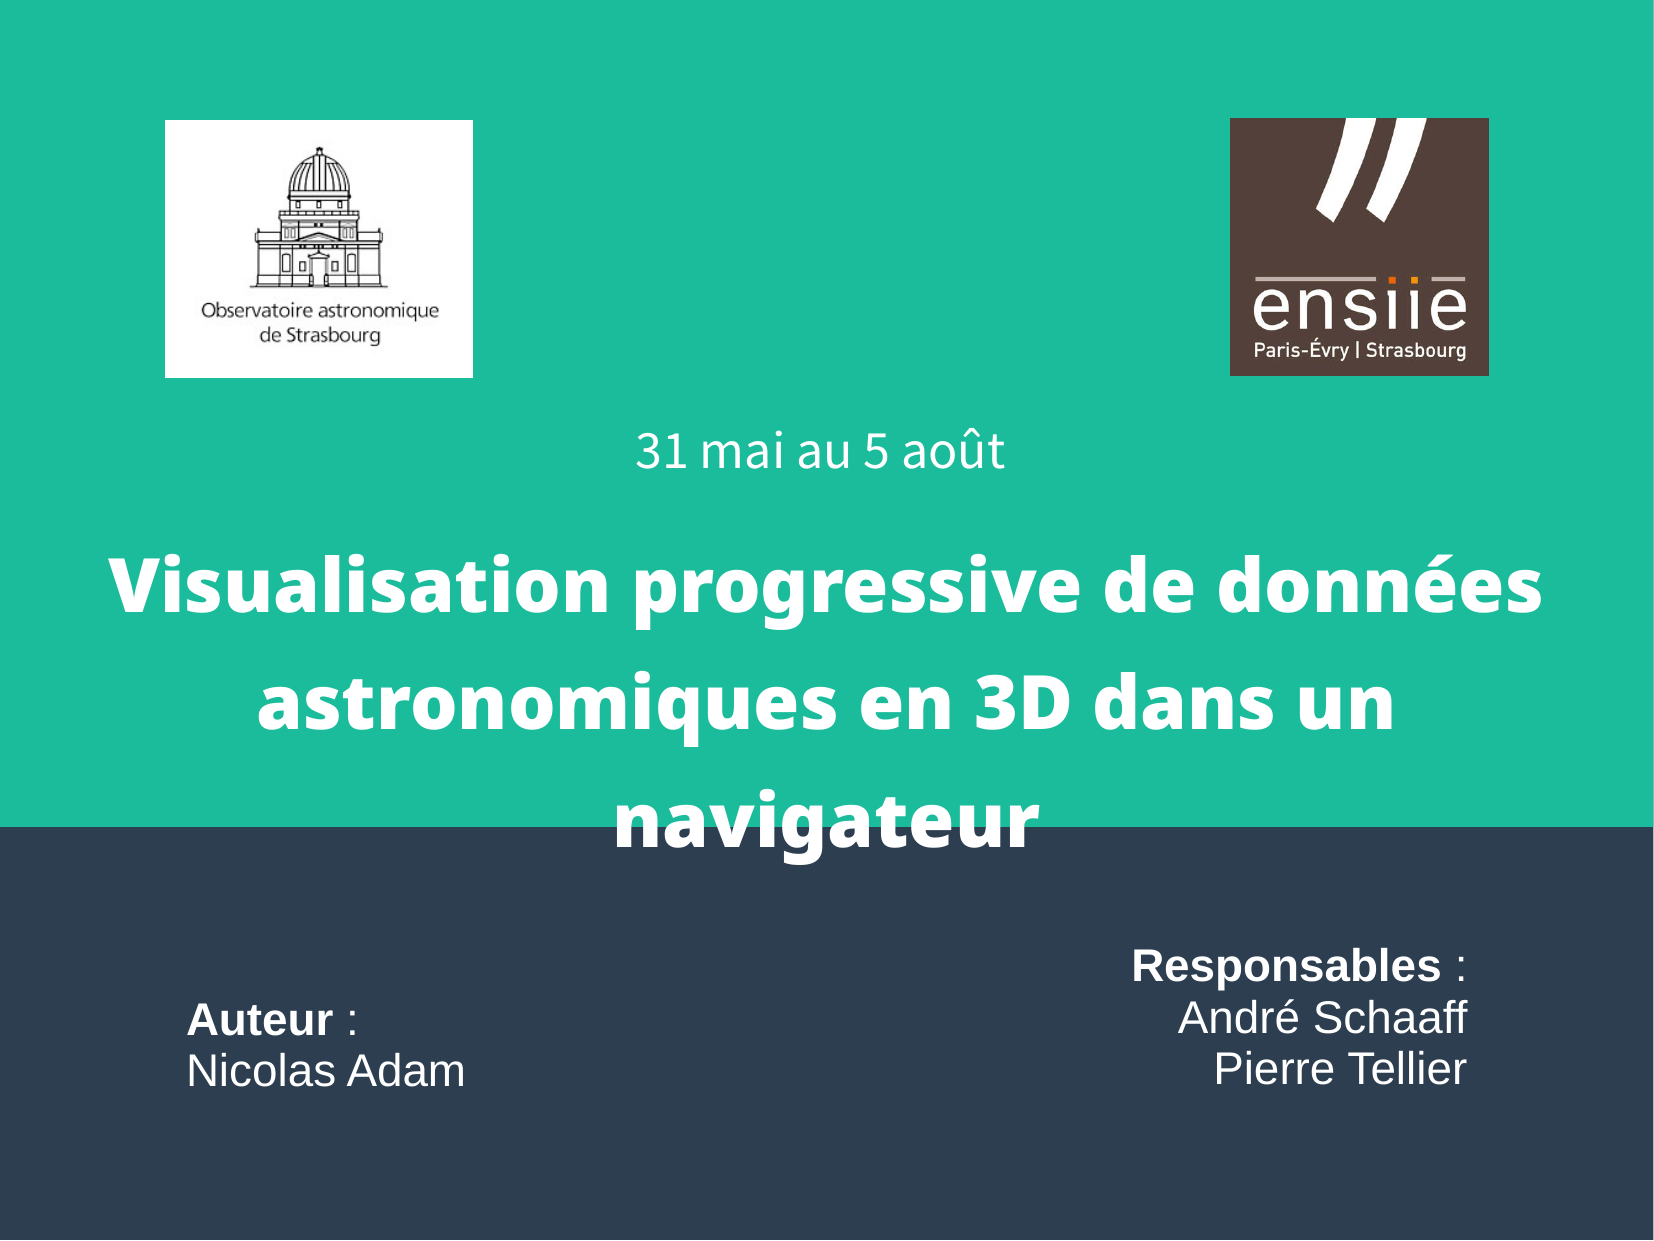

31 mai au 5 août
# Visualisation progressive de données astronomiques en 3D dans un navigateur
Responsables :
André Schaaff
Pierre Tellier
Auteur :
Nicolas Adam